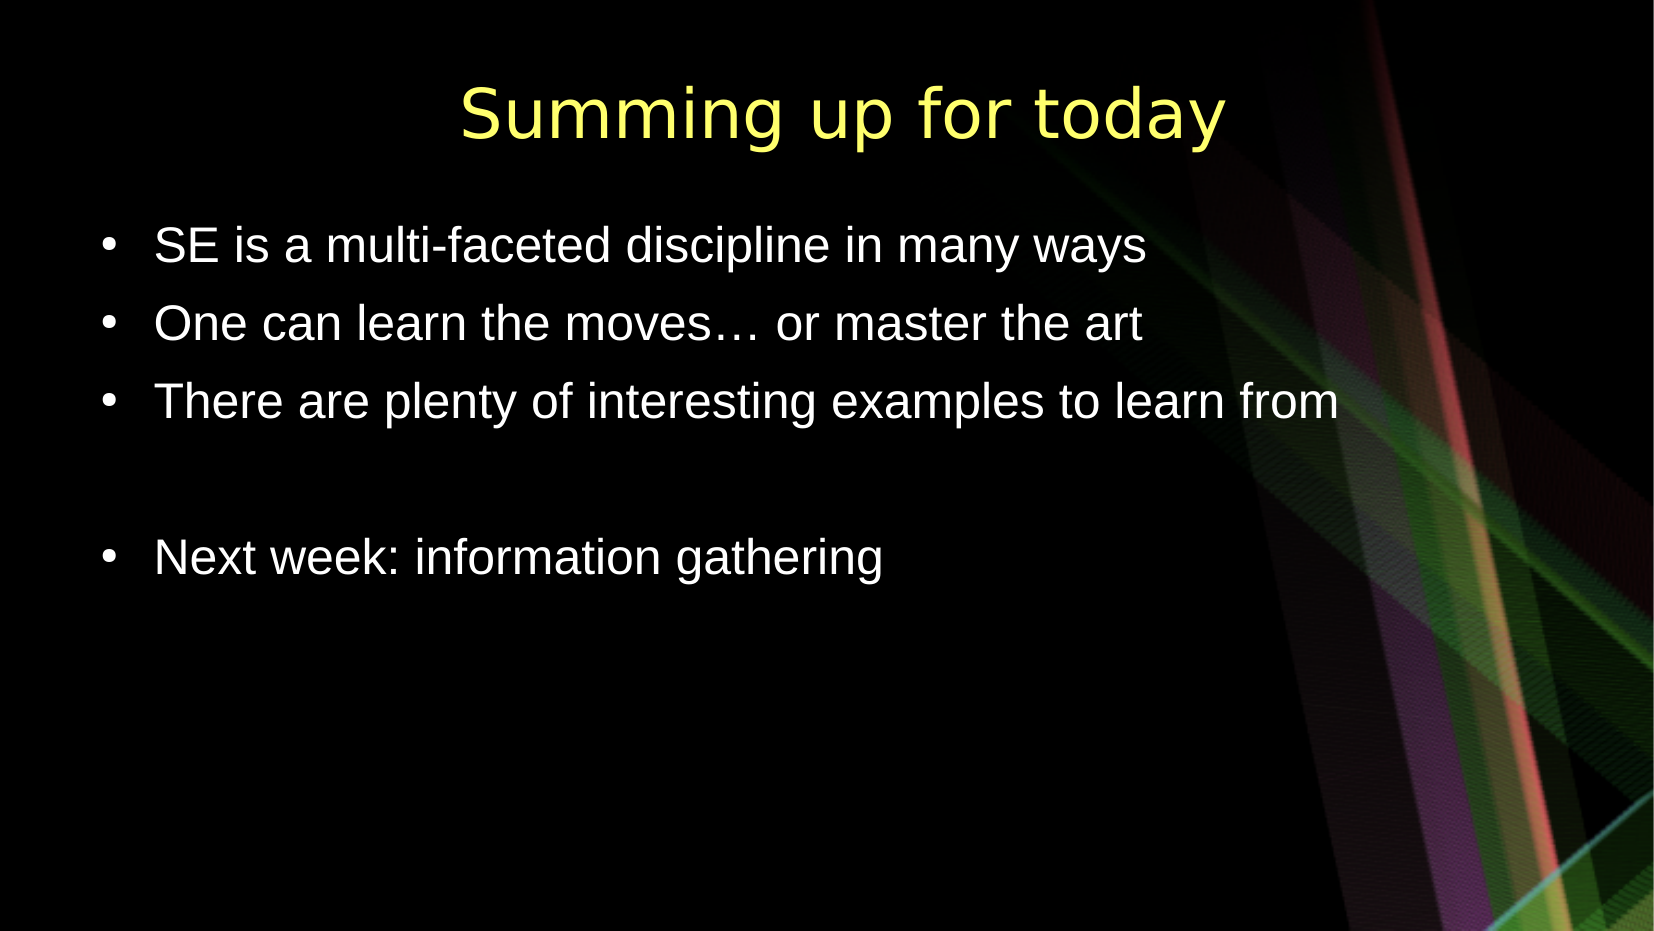

# Summing up for today
SE is a multi-faceted discipline in many ways
One can learn the moves… or master the art
There are plenty of interesting examples to learn from
Next week: information gathering